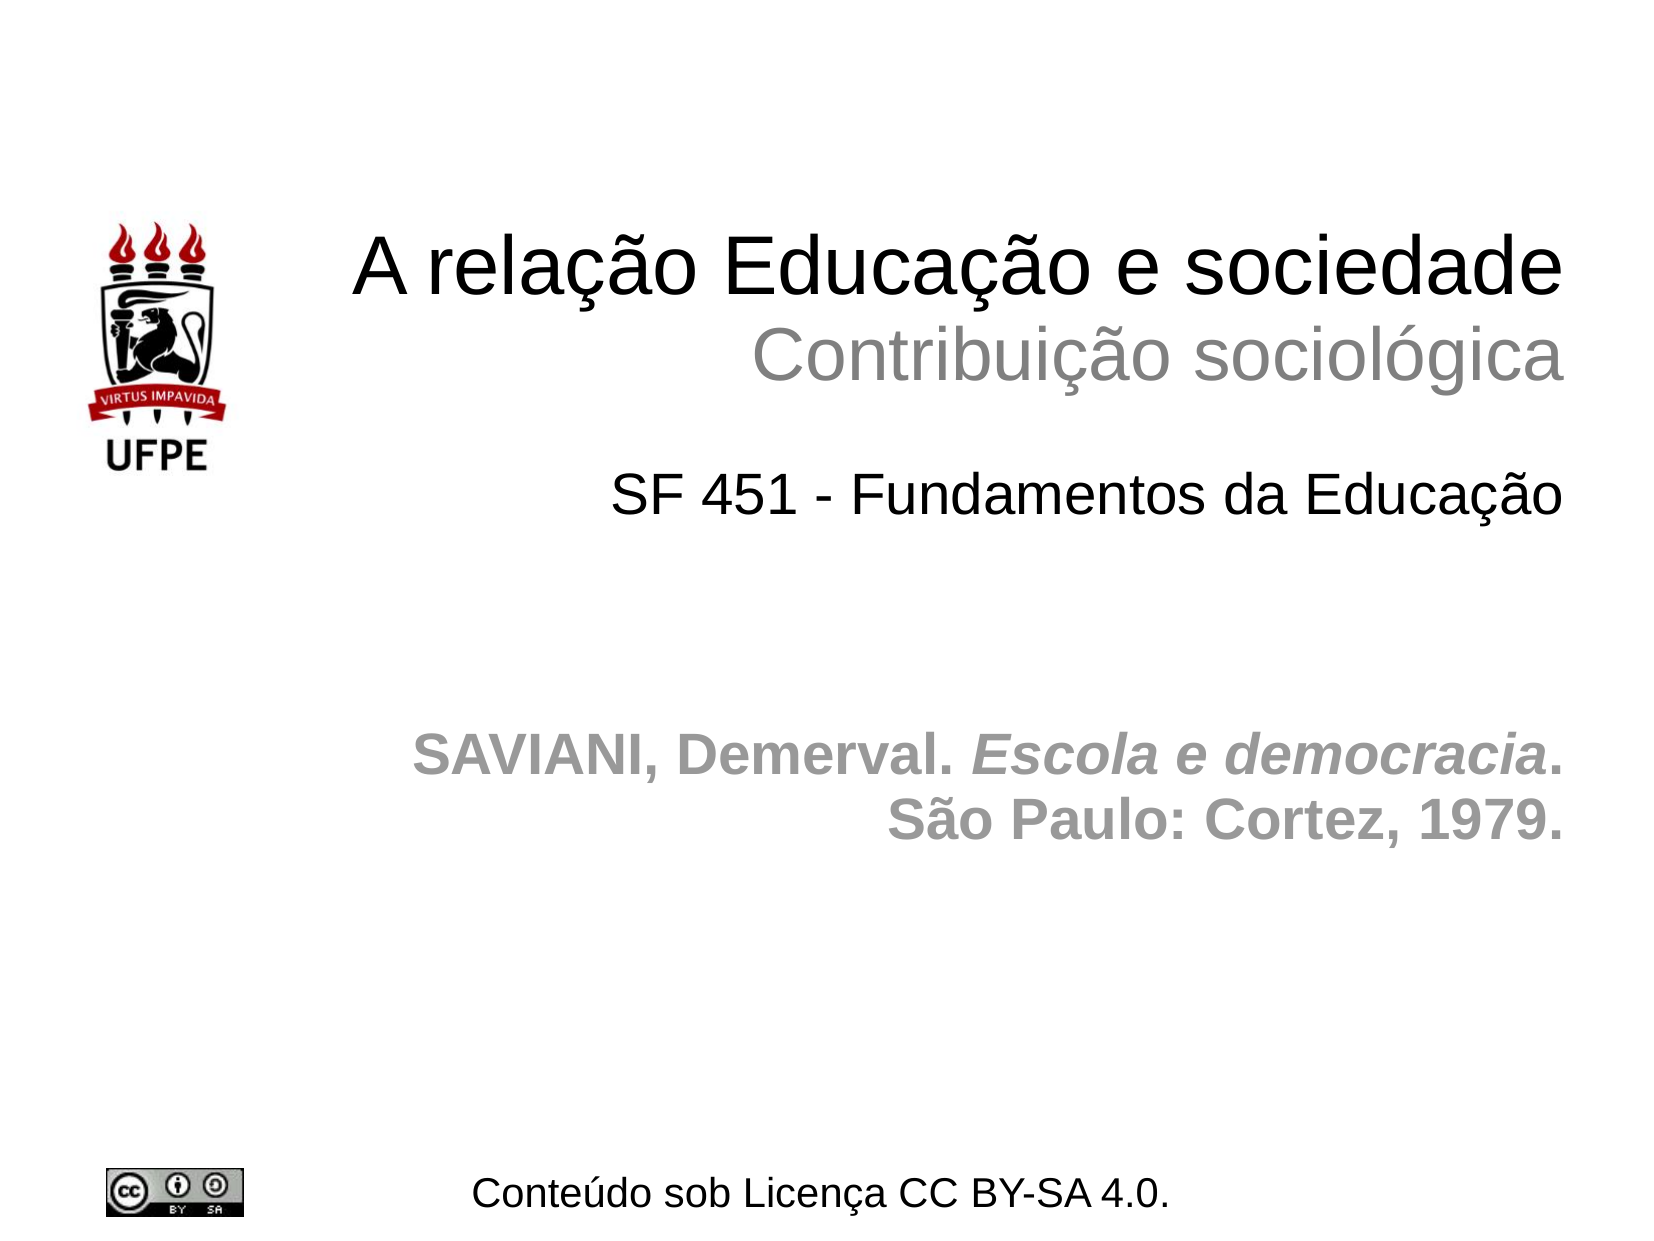

# A relação Educação e sociedade
Contribuição sociológica
SF 451 - Fundamentos da Educação
SAVIANI, Demerval. Escola e democracia. São Paulo: Cortez, 1979.
Conteúdo sob Licença CC BY-SA 4.0.